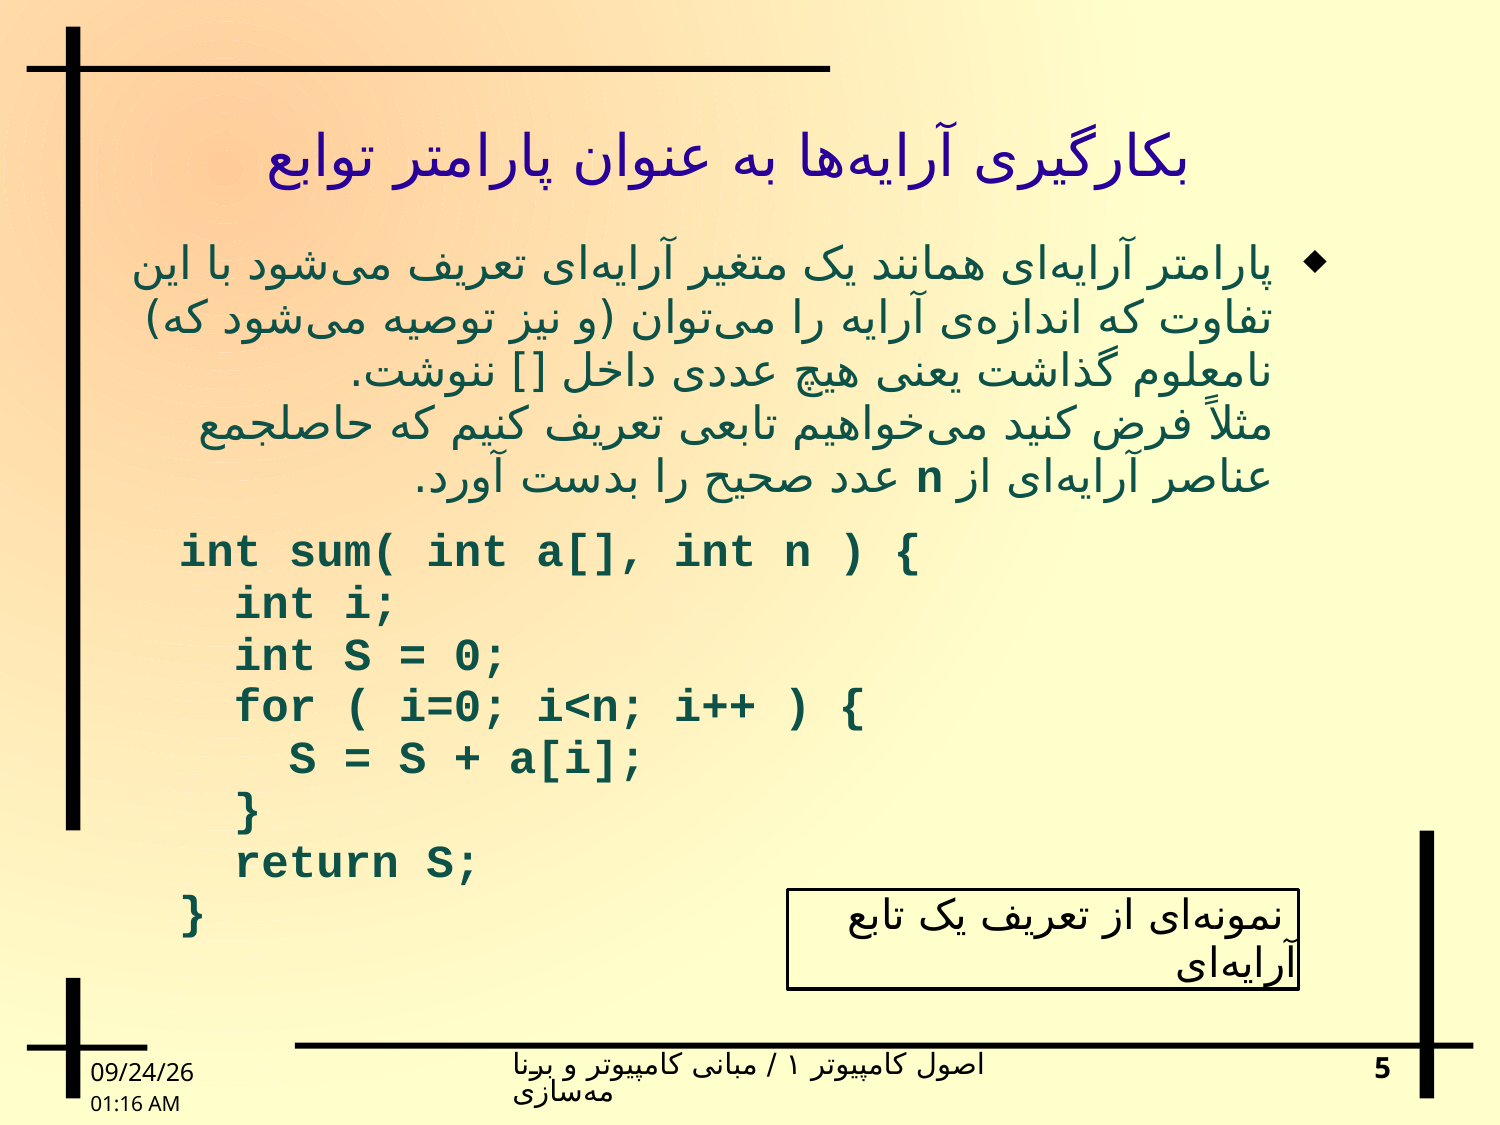

بکارگیری آرایه‌ها به عنوان پارامتر توابع
# پارامتر آرایه‌ای همانند یک متغیر آرایه‌ای تعریف می‌شود با این تفاوت که اندازه‌ی آرایه را می‌توان (و نیز توصیه می‌شود که) نامعلوم گذاشت یعنی هیچ عددی داخل [] ننوشت. مثلاً فرض کنید می‌خواهیم تابعی تعریف کنیم که حاصلجمع عناصر آرایه‌ای از n عدد صحیح را بدست آورد.
int sum( int a[], int n ) {
 int i;
 int S = 0;
 for ( i=0; i<n; i++ ) {
 S = S + a[i];
 }
 return S;
}
 نمونه‌ای از تعریف یک تابع آرایه‌ای
اصول کامپیوتر ۱ / مبانی کامپیوتر و برنامه‌سازی
5